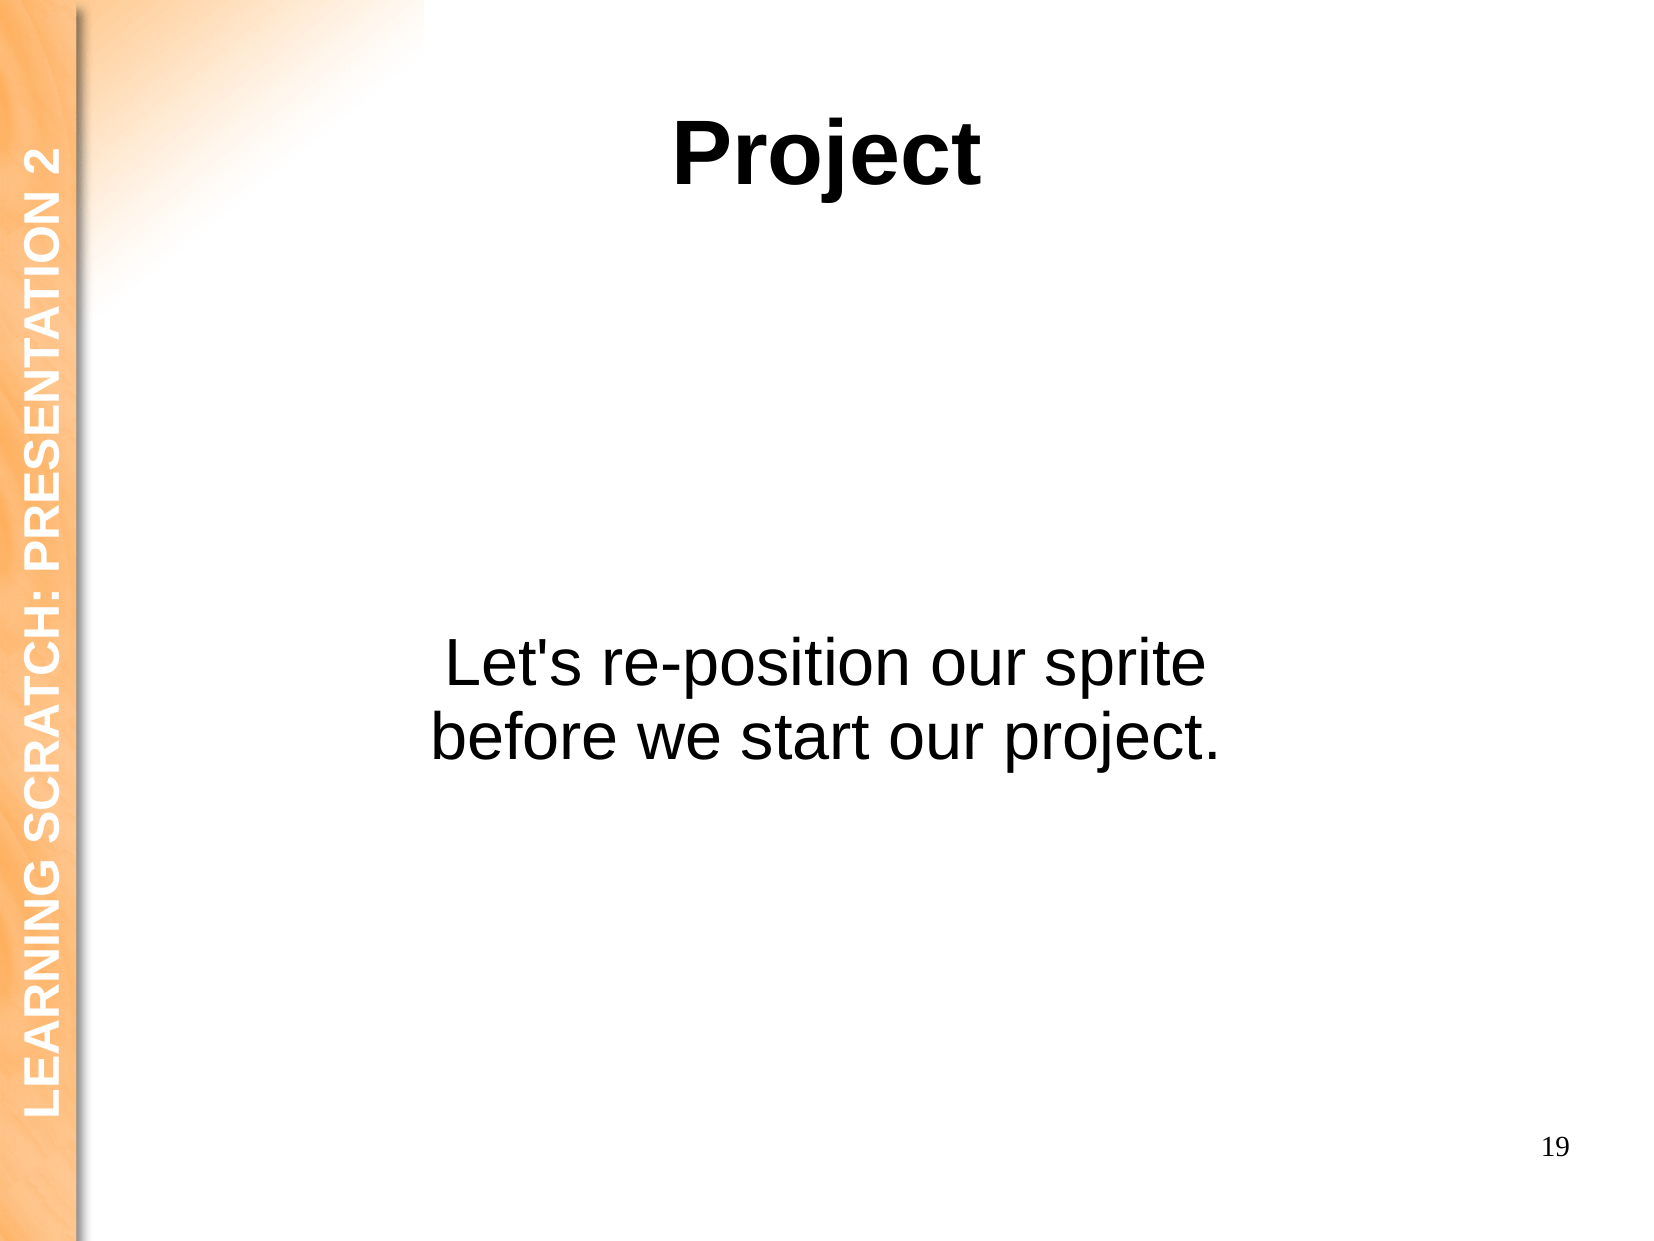

# Project
Let's re-position our sprite
before we start our project.
19